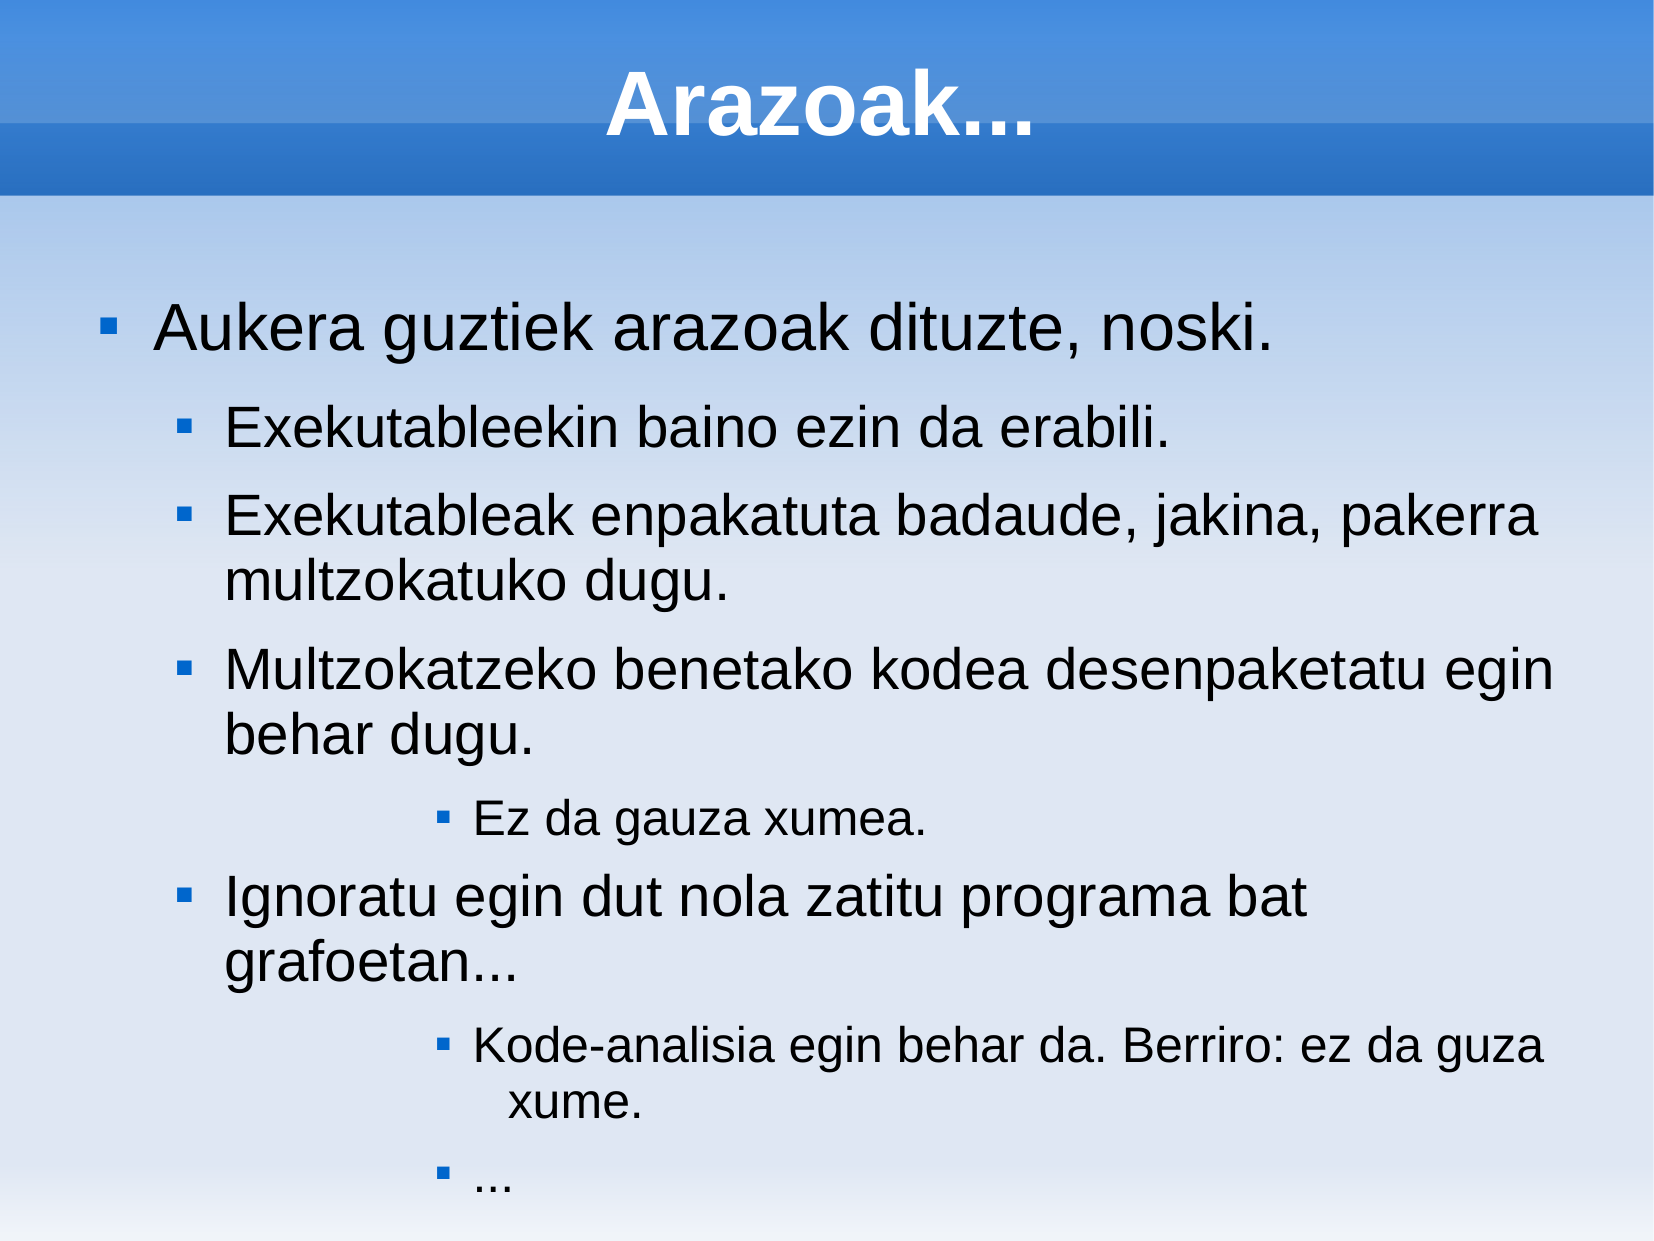

# Arazoak...
Aukera guztiek arazoak dituzte, noski.
Exekutableekin baino ezin da erabili.
Exekutableak enpakatuta badaude, jakina, pakerra multzokatuko dugu.
Multzokatzeko benetako kodea desenpaketatu egin behar dugu.
Ez da gauza xumea.
Ignoratu egin dut nola zatitu programa bat grafoetan...
Kode-analisia egin behar da. Berriro: ez da guza xume.
...